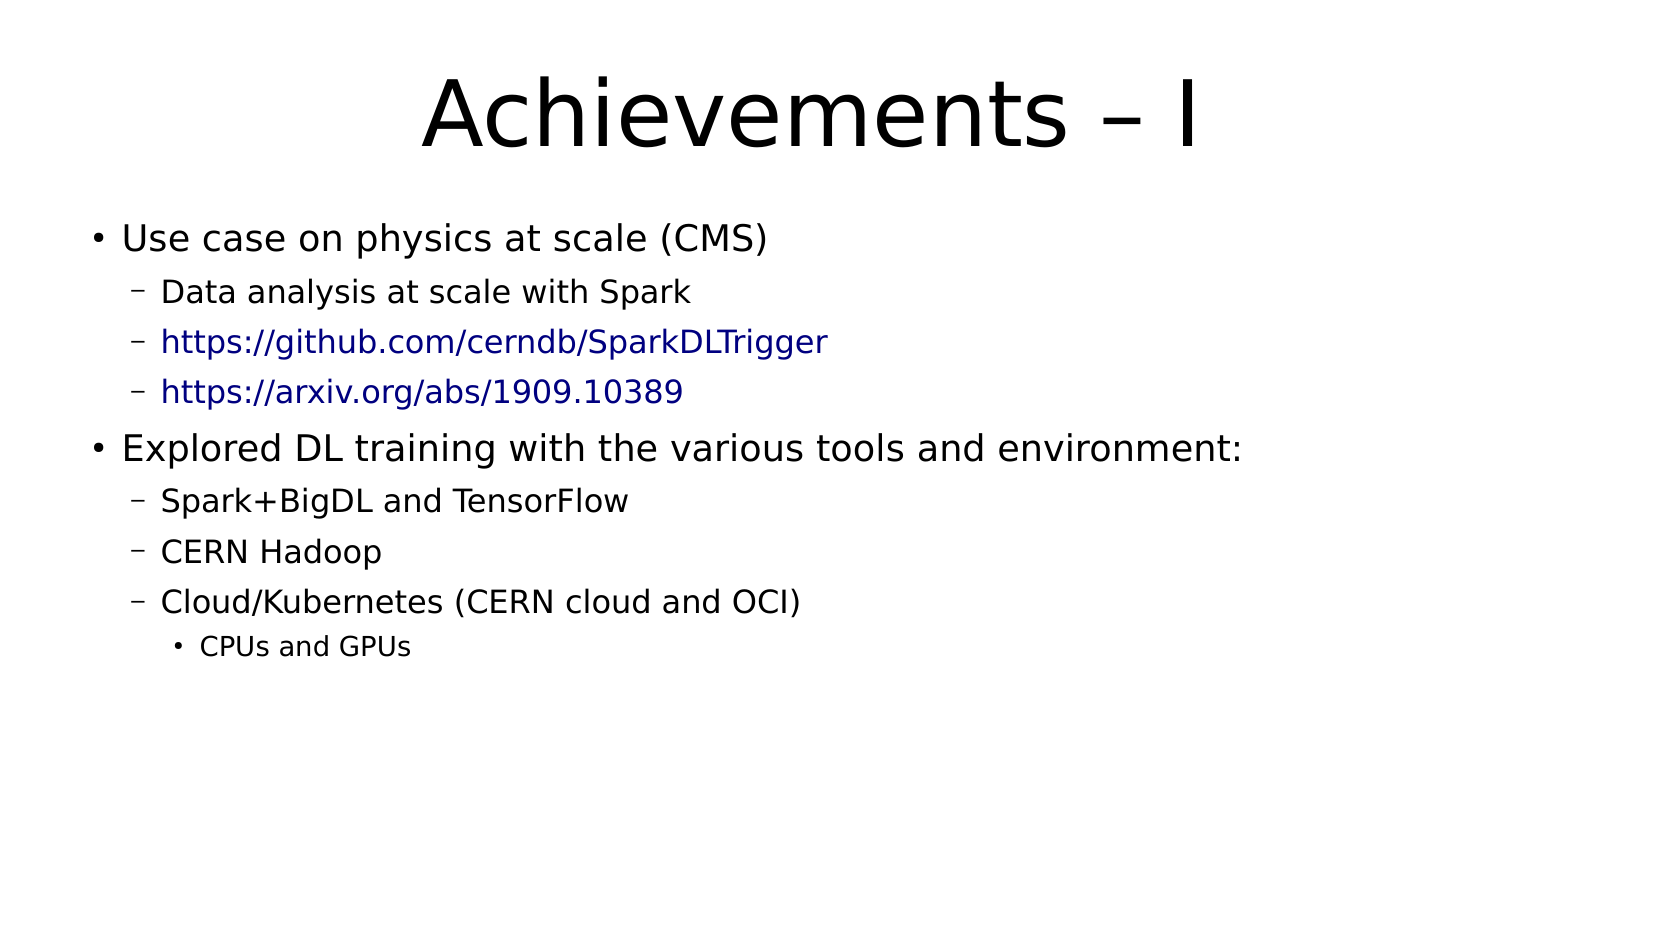

# Achievements – I
Use case on physics at scale (CMS)
Data analysis at scale with Spark
https://github.com/cerndb/SparkDLTrigger
https://arxiv.org/abs/1909.10389
Explored DL training with the various tools and environment:
Spark+BigDL and TensorFlow
CERN Hadoop
Cloud/Kubernetes (CERN cloud and OCI)
CPUs and GPUs